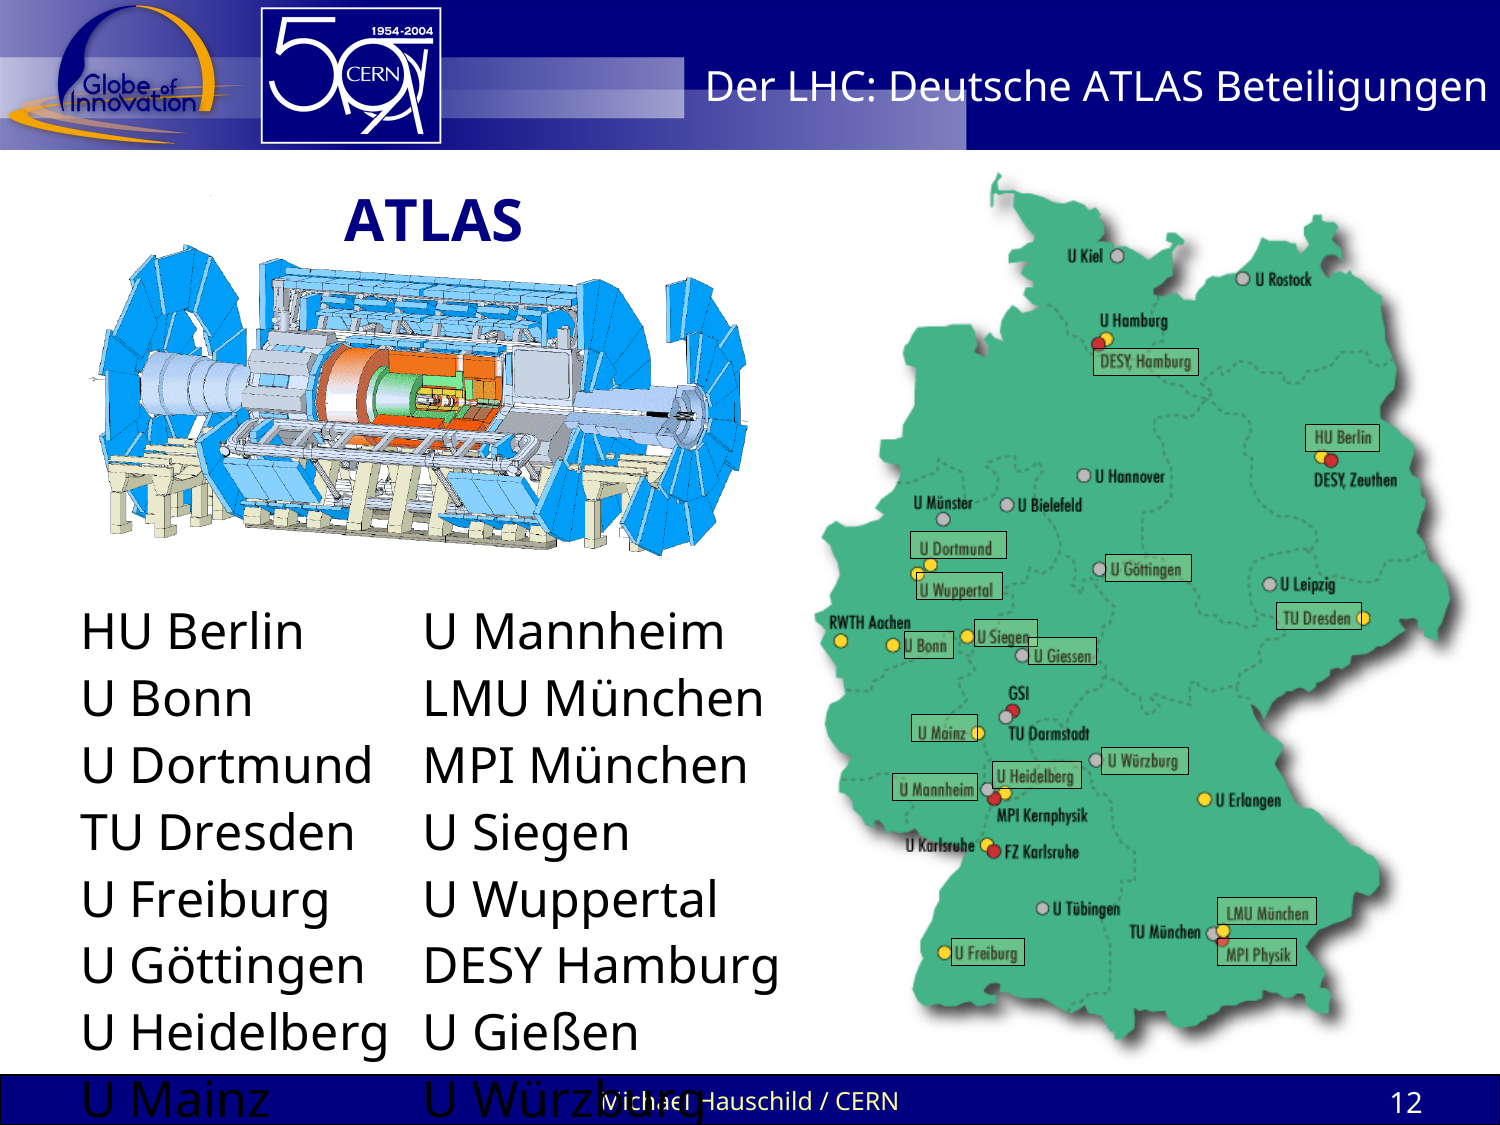

Der LHC: Deutsche ATLAS Beteiligungen
ATLAS
HU Berlin
U Bonn
U Dortmund
TU Dresden
U Freiburg
U Göttingen
U Heidelberg
U Mainz
U Mannheim
LMU München
MPI München
U Siegen
U Wuppertal
DESY Hamburg
U Gießen
U Würzburg